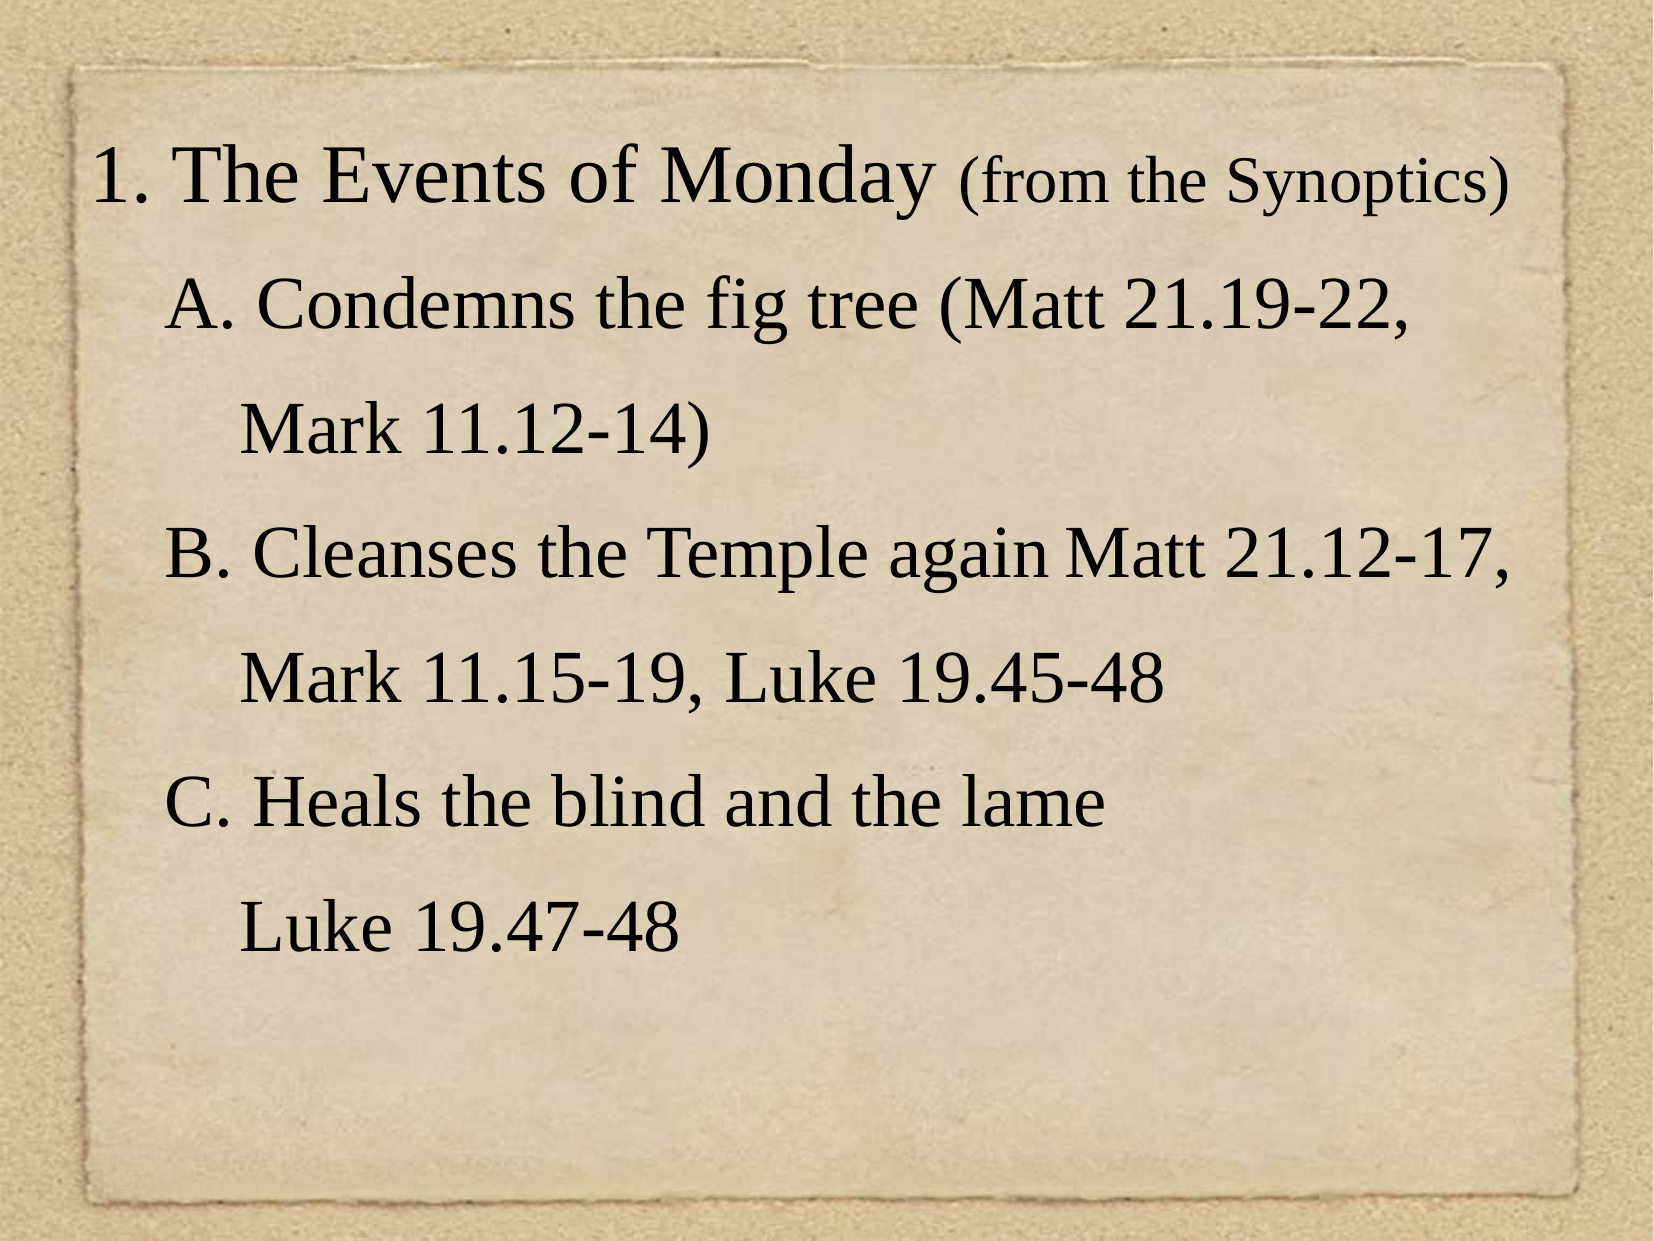

1. The Events of Monday (from the Synoptics)
	A. Condemns the fig tree (Matt 21.19-22, 				Mark 11.12-14)
	B. Cleanses the Temple again	Matt 21.12-17, 		Mark 11.15-19, Luke 19.45-48
	C. Heals the blind and the lame
		Luke 19.47-48